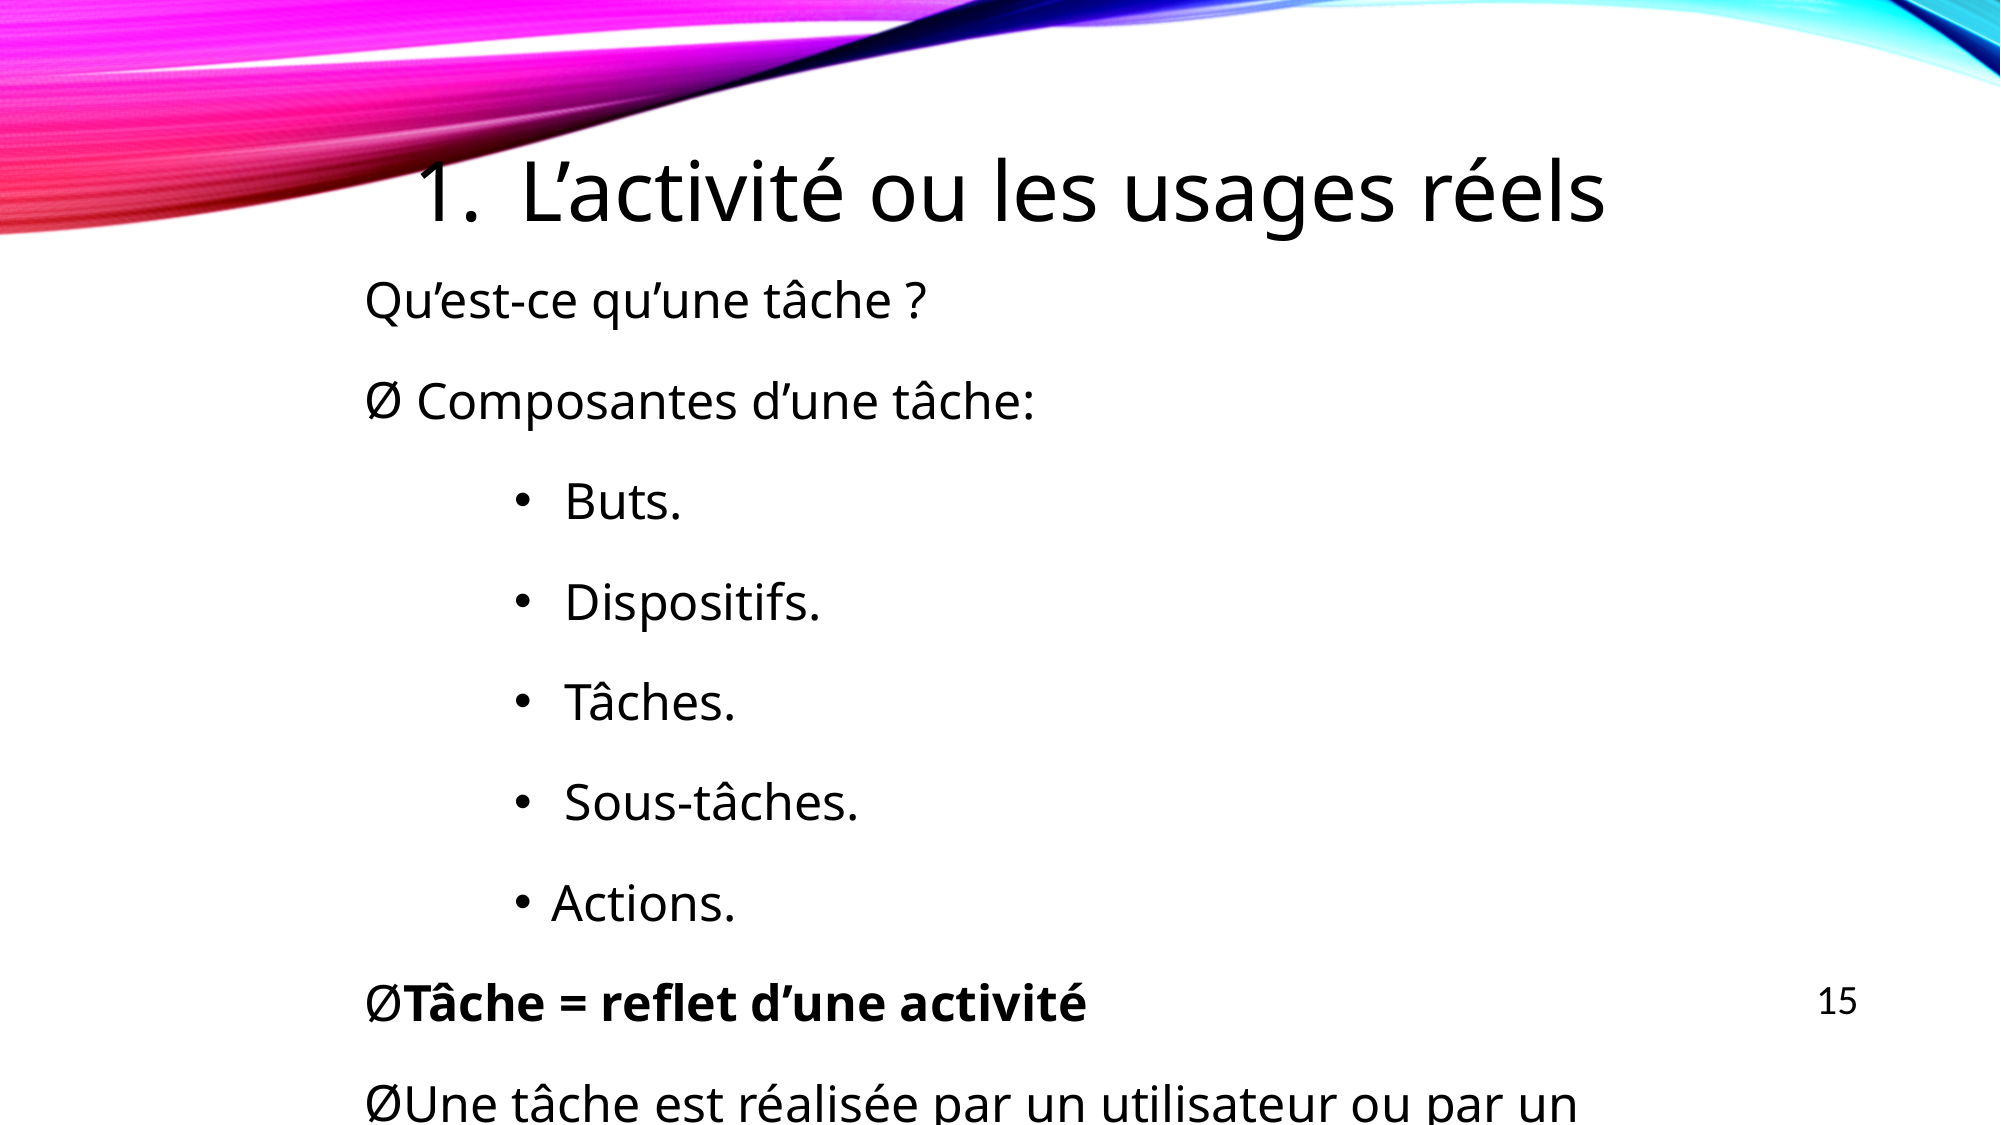

# L’activité ou les usages réels
Qu’est-ce qu’une tâche ?
 Composantes d’une tâche:
 Buts.
 Dispositifs.
 Tâches.
 Sous-tâches.
Actions.
Tâche = reflet d’une activité
Une tâche est réalisée par un utilisateur ou par un groupe d’utilisateurs